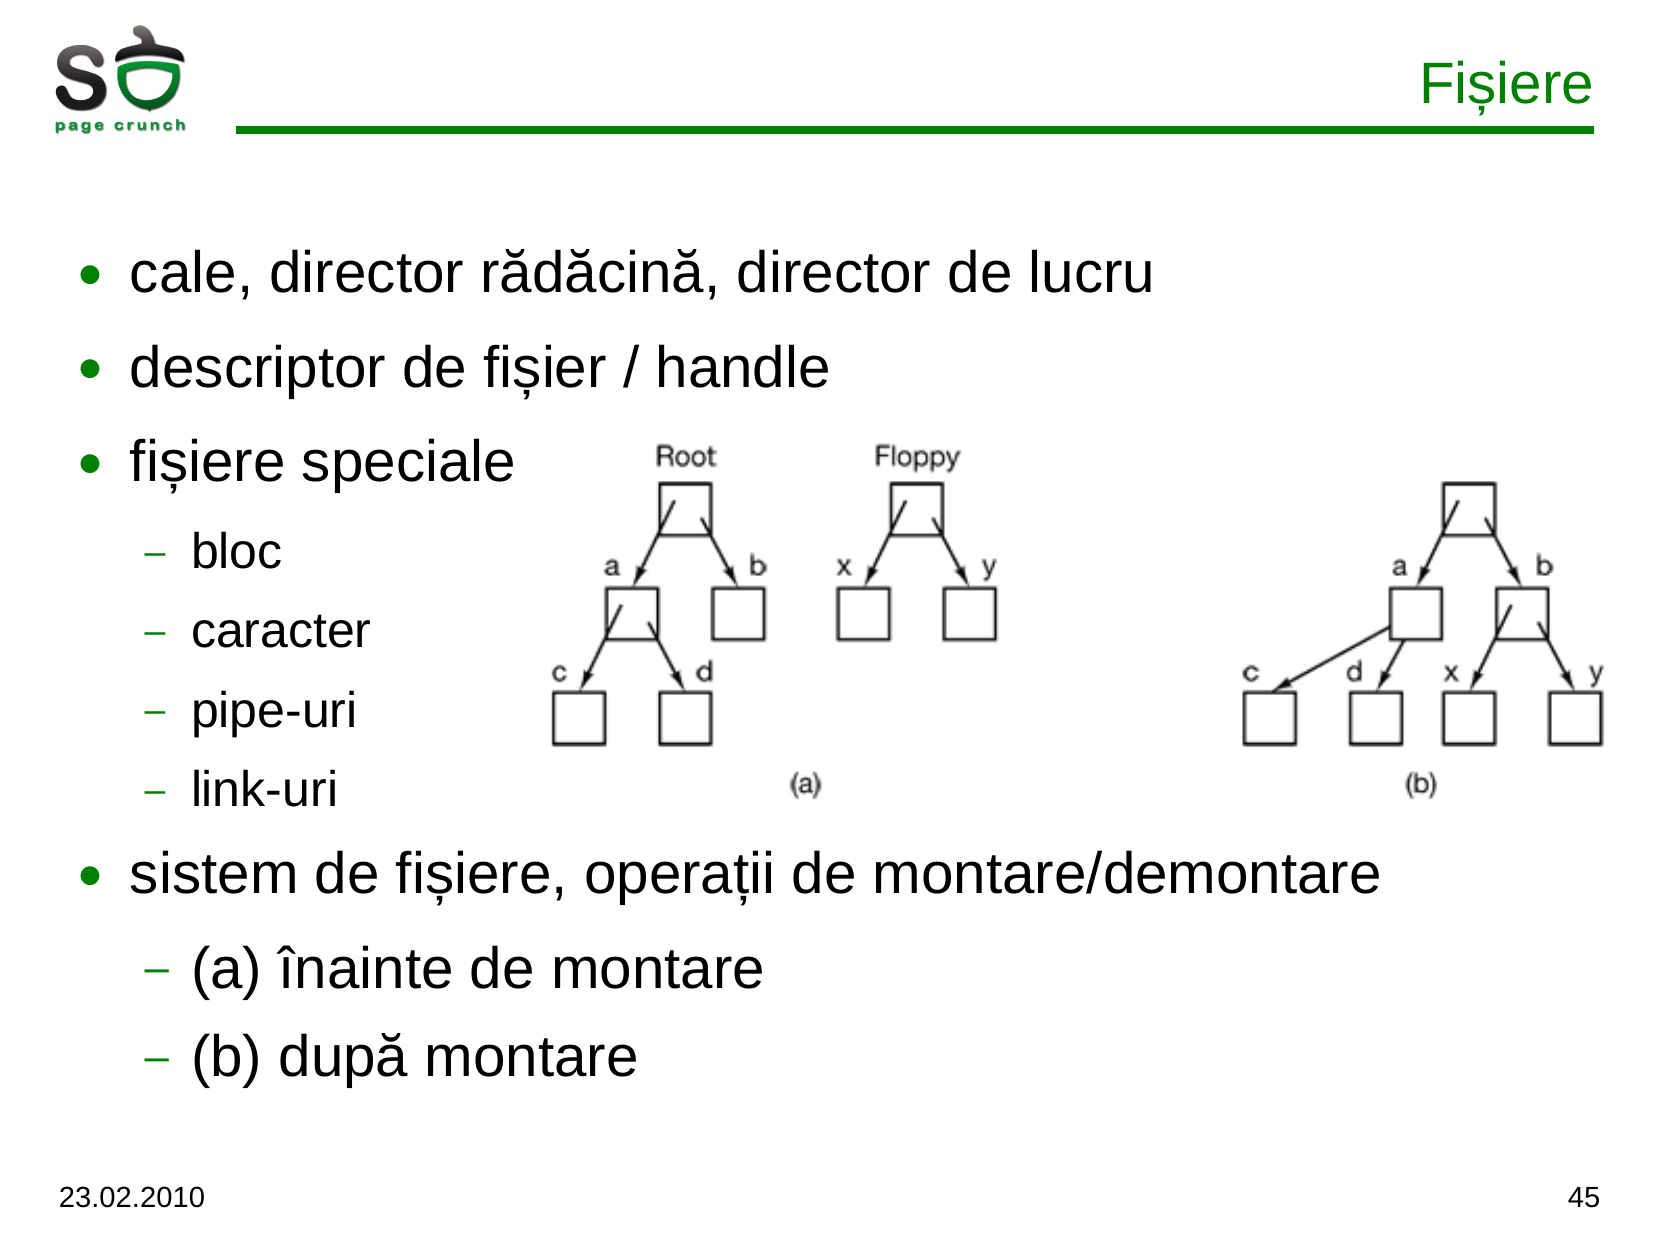

# Fișiere
cale, director rădăcină, director de lucru
descriptor de fișier / handle
fișiere speciale
bloc
caracter
pipe-uri
link-uri
sistem de fișiere, operații de montare/demontare
(a) înainte de montare
(b) după montare
23.02.2010
45